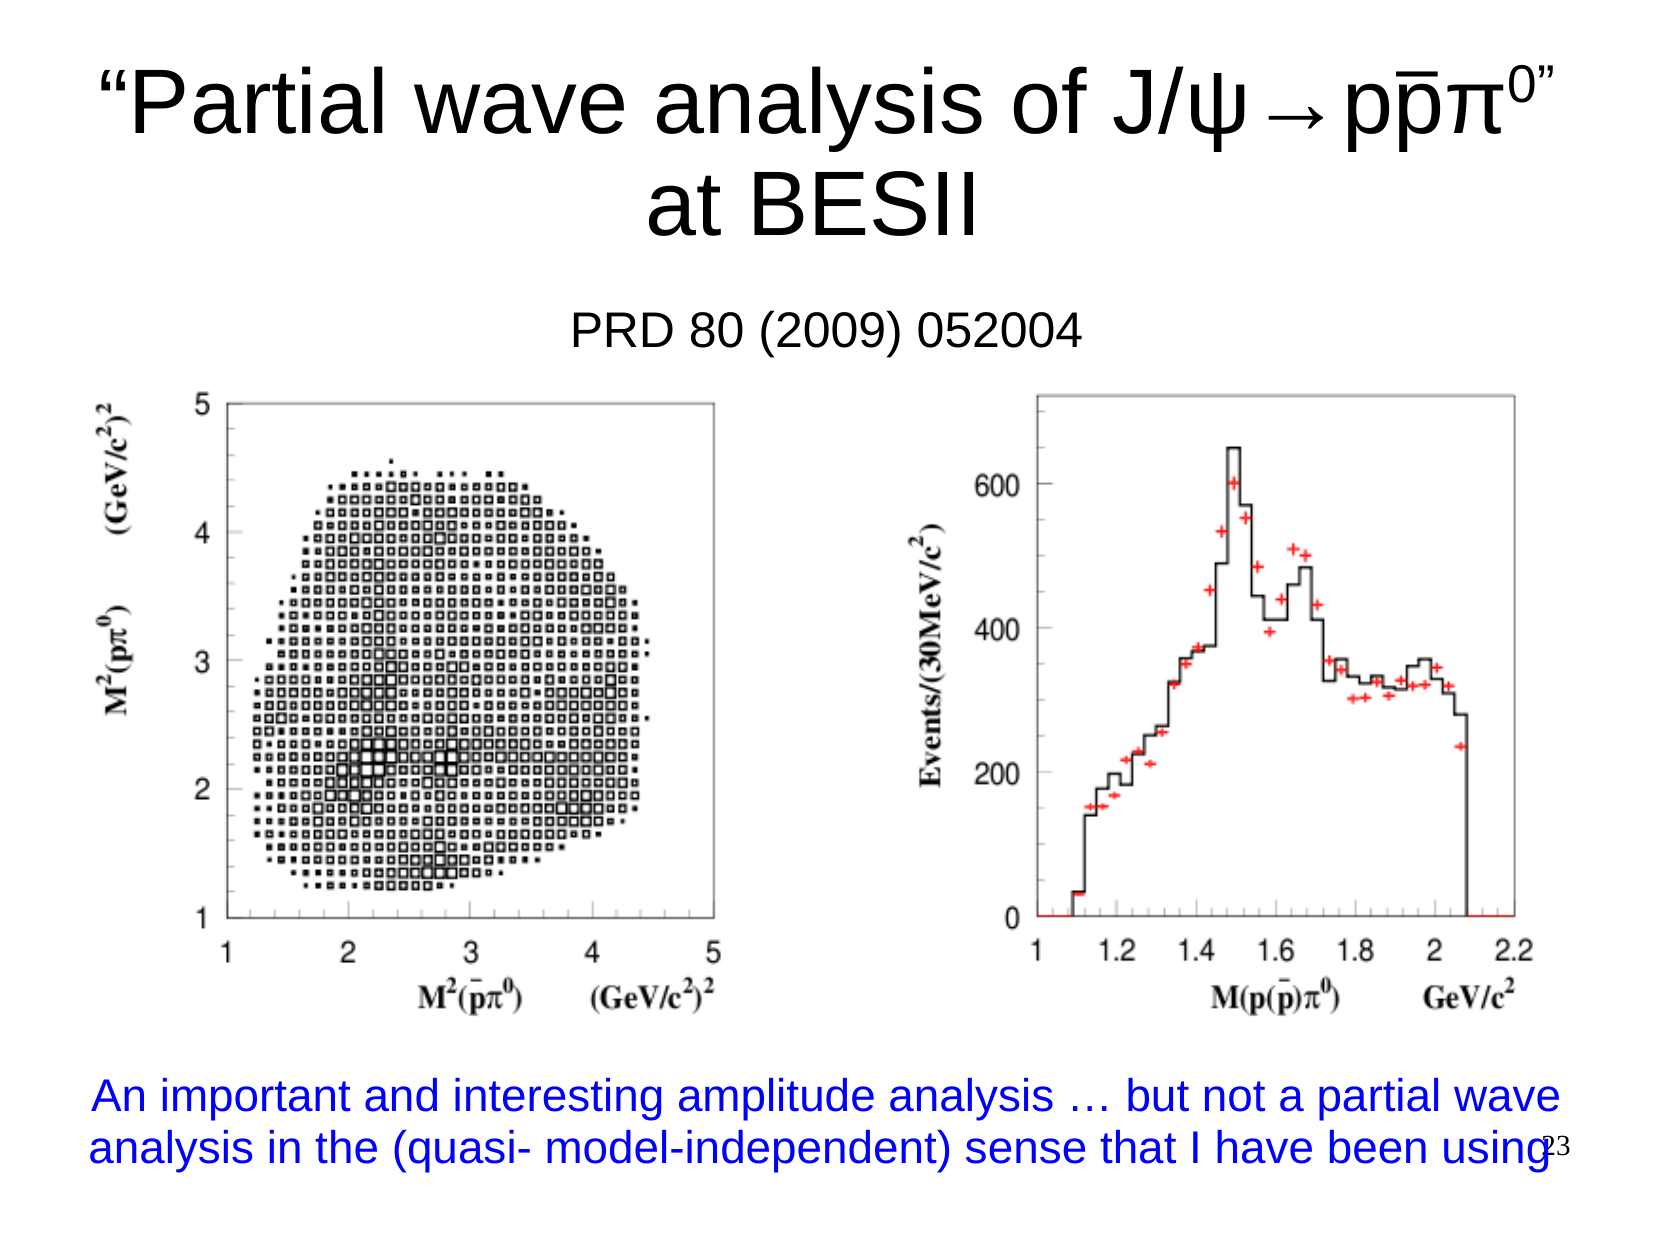

–
# “Partial wave analysis of J/ψ→ppπ0” at BESII
PRD 80 (2009) 052004
An important and interesting amplitude analysis … but not a partial wave analysis in the (quasi- model-independent) sense that I have been using
23